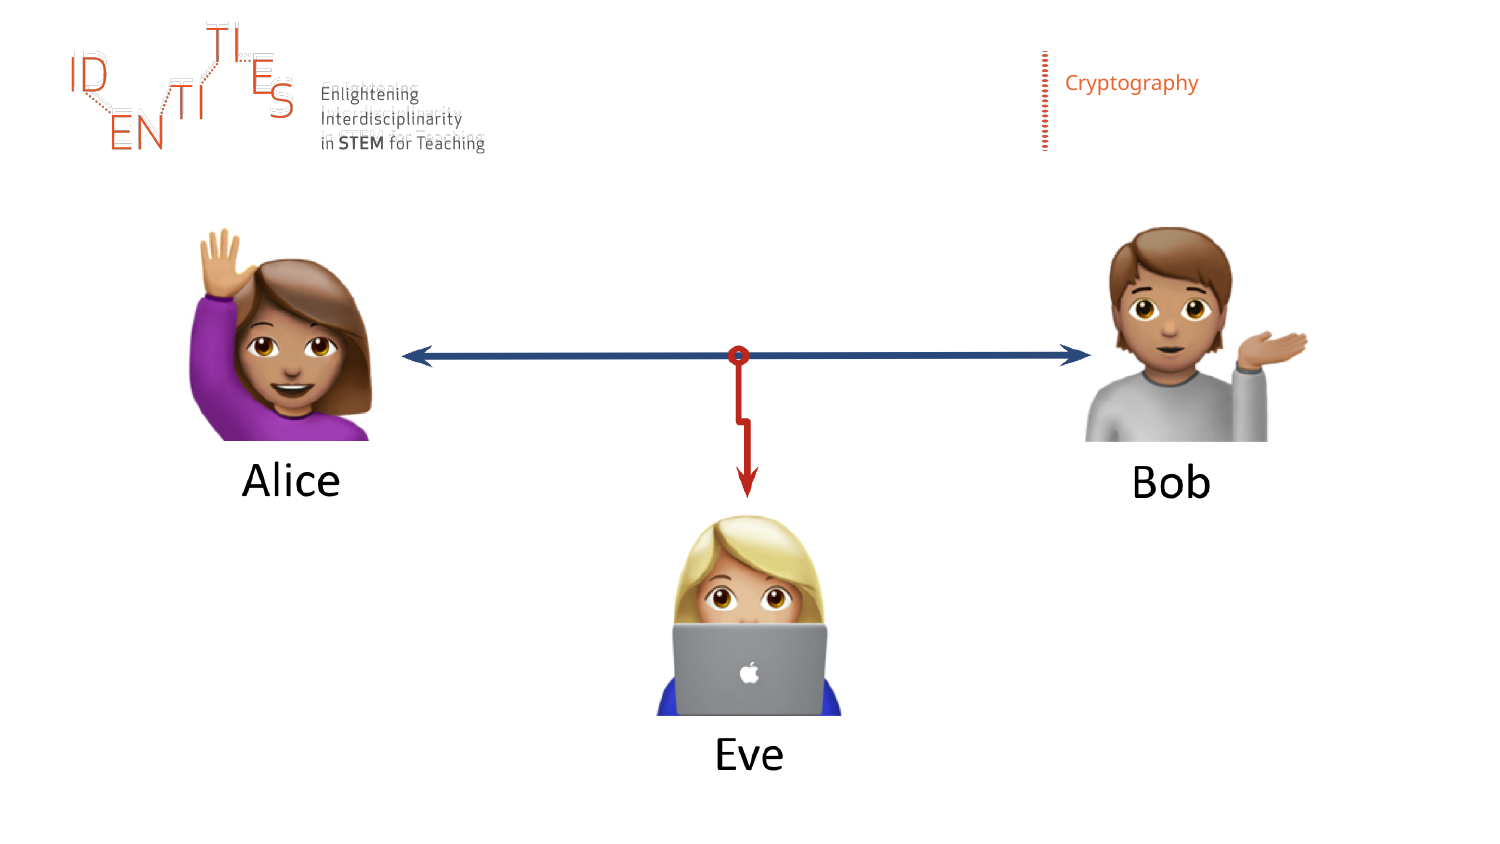

Cryptography
💁🏽
🙋🏽‍♀️
Alice
Bob
👩🏼‍💻
Eve